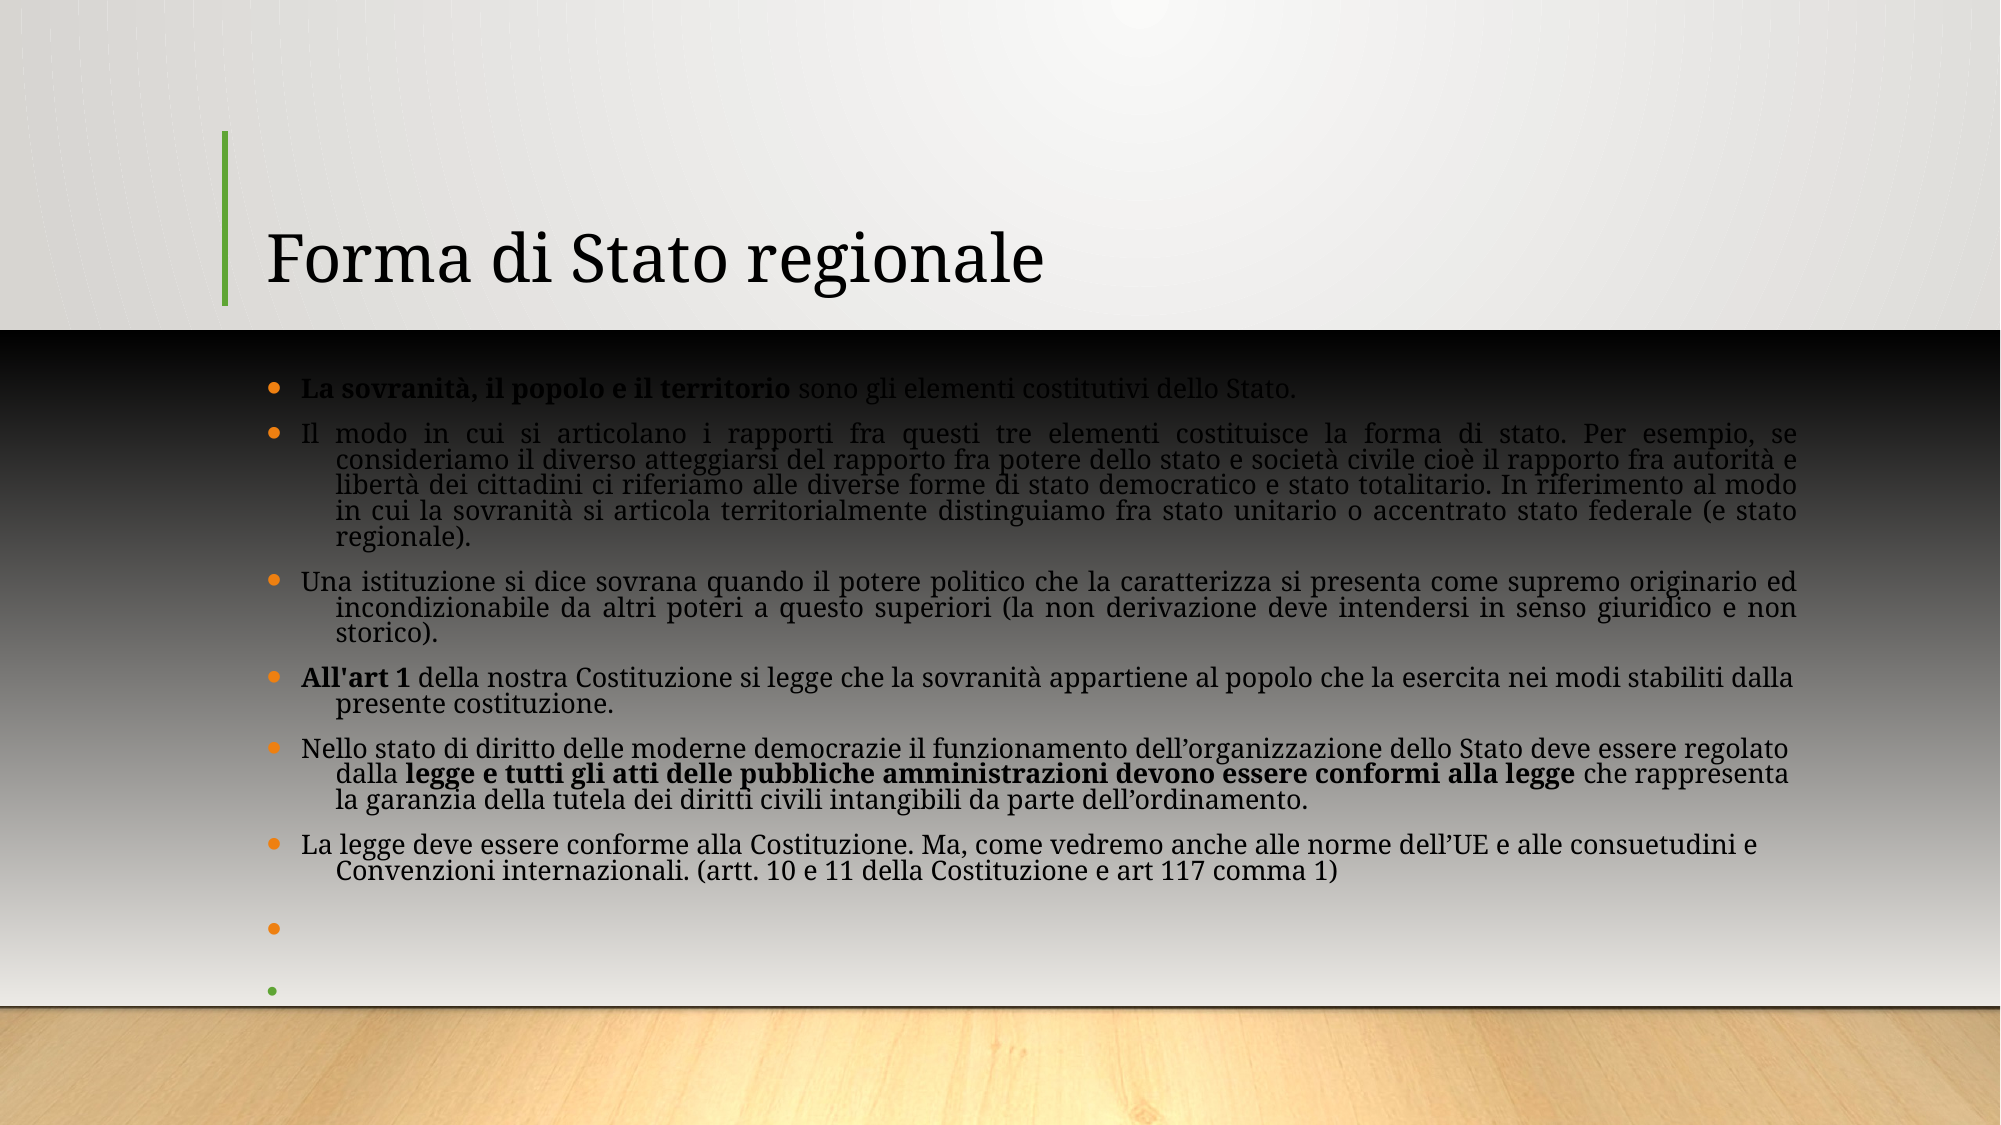

# Forma di Stato regionale
La sovranità, il popolo e il territorio sono gli elementi costitutivi dello Stato.
Il modo in cui si articolano i rapporti fra questi tre elementi costituisce la forma di stato. Per esempio, se consideriamo il diverso atteggiarsi del rapporto fra potere dello stato e società civile cioè il rapporto fra autorità e libertà dei cittadini ci riferiamo alle diverse forme di stato democratico e stato totalitario. In riferimento al modo in cui la sovranità si articola territorialmente distinguiamo fra stato unitario o accentrato stato federale (e stato regionale).
Una istituzione si dice sovrana quando il potere politico che la caratterizza si presenta come supremo originario ed incondizionabile da altri poteri a questo superiori (la non derivazione deve intendersi in senso giuridico e non storico).
All'art 1 della nostra Costituzione si legge che la sovranità appartiene al popolo che la esercita nei modi stabiliti dalla presente costituzione.
Nello stato di diritto delle moderne democrazie il funzionamento dell’organizzazione dello Stato deve essere regolato dalla legge e tutti gli atti delle pubbliche amministrazioni devono essere conformi alla legge che rappresenta la garanzia della tutela dei diritti civili intangibili da parte dell’ordinamento.
La legge deve essere conforme alla Costituzione. Ma, come vedremo anche alle norme dell’UE e alle consuetudini e Convenzioni internazionali. (artt. 10 e 11 della Costituzione e art 117 comma 1)